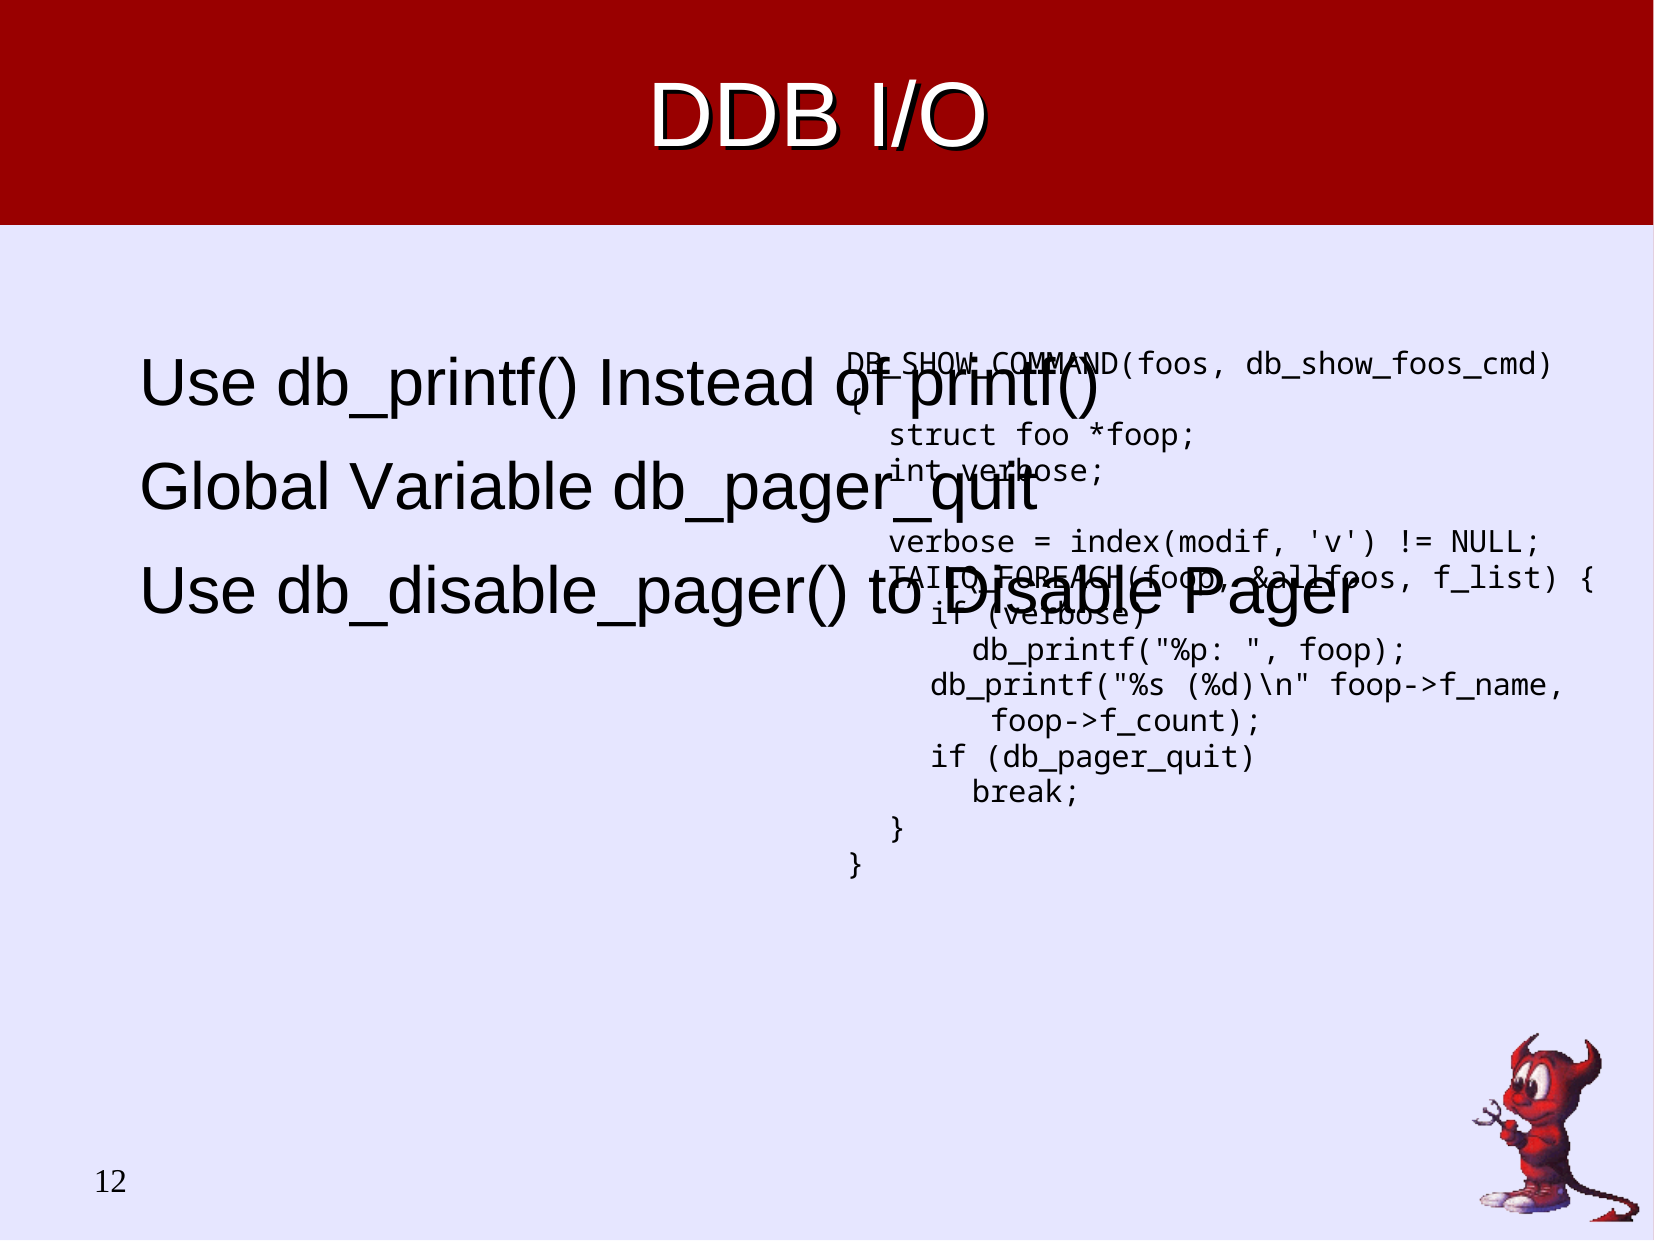

# DDB I/O
Use db_printf() Instead of printf()
Global Variable db_pager_quit
Use db_disable_pager() to Disable Pager